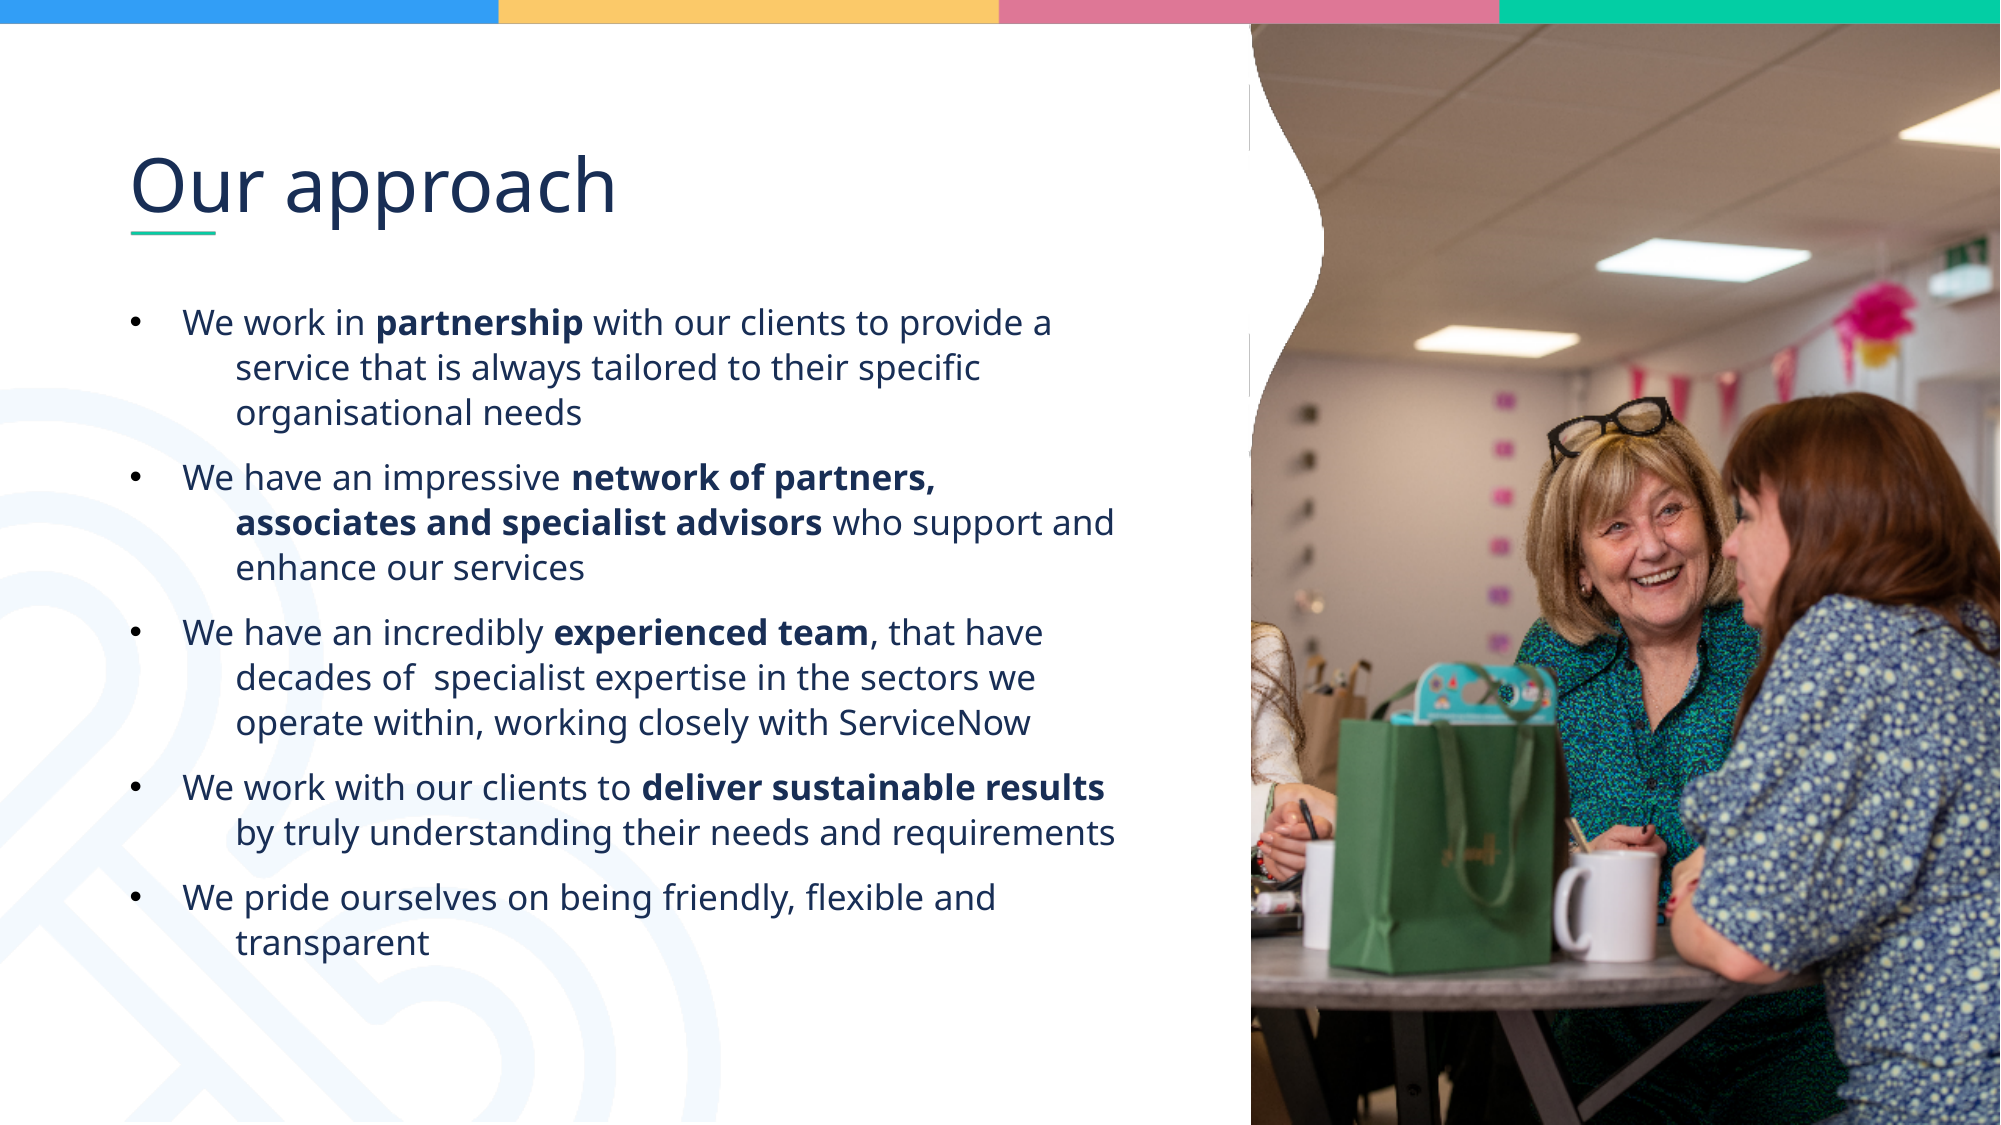

# Our approach
We work in partnership with our clients to provide a service that is always tailored to their specific organisational needs
We have an impressive network of partners, associates and specialist advisors who support and enhance our services
We have an incredibly experienced team, that have decades of specialist expertise in the sectors we operate within, working closely with ServiceNow
We work with our clients to deliver sustainable results by truly understanding their needs and requirements
We pride ourselves on being friendly, flexible and transparent